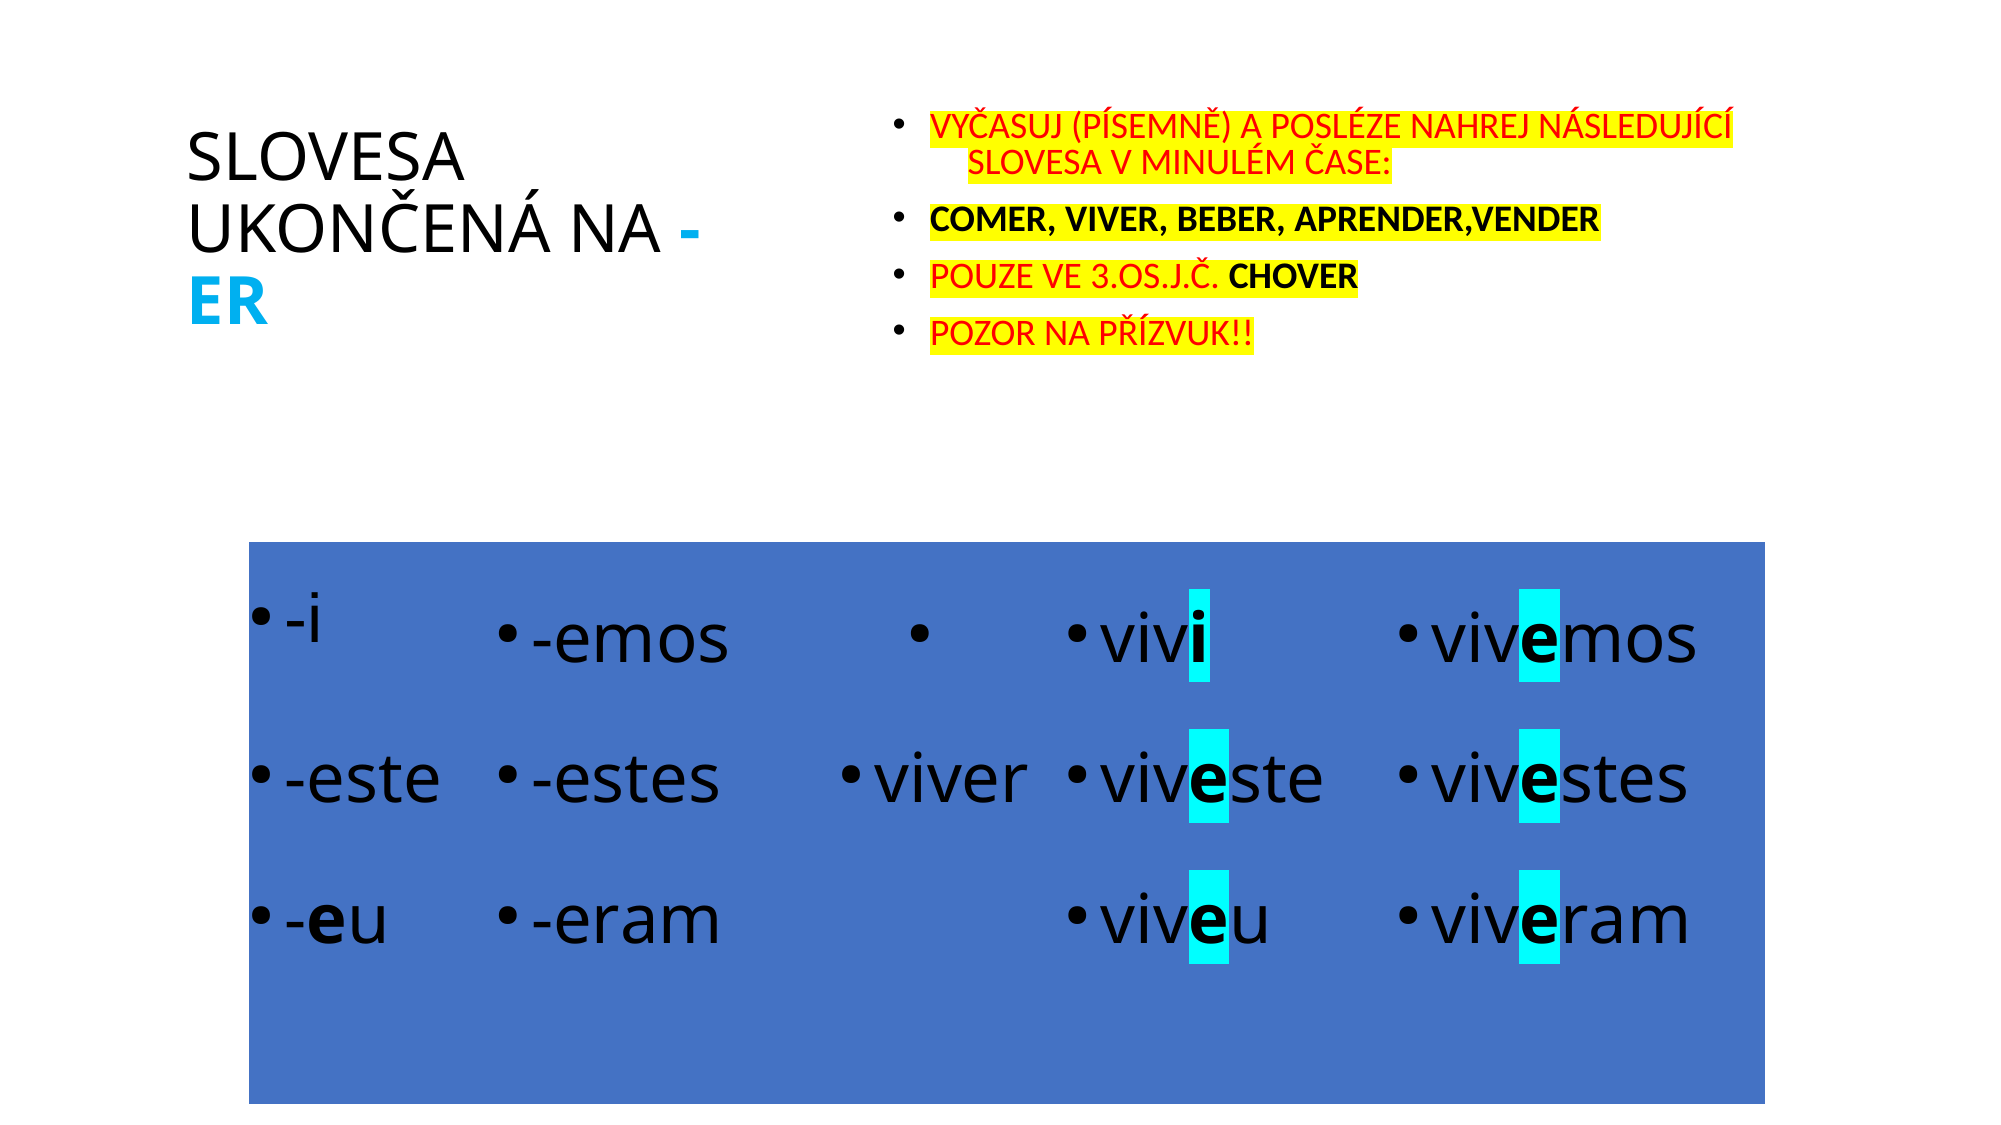

# SLOVESA UKONČENÁ NA -ER
VYČASUJ (PÍSEMNĚ) A POSLÉZE NAHREJ NÁSLEDUJÍCÍ SLOVESA V MINULÉM ČASE:
COMER, VIVER, BEBER, APRENDER,VENDER
POUZE VE 3.OS.J.Č. CHOVER
POZOR NA PŘÍZVUK!!
| -i | -emos | viver | vivi | vivemos |
| --- | --- | --- | --- | --- |
| -este | -estes | | viveste | vivestes |
| -eu | -eram | | viveu | viveram |